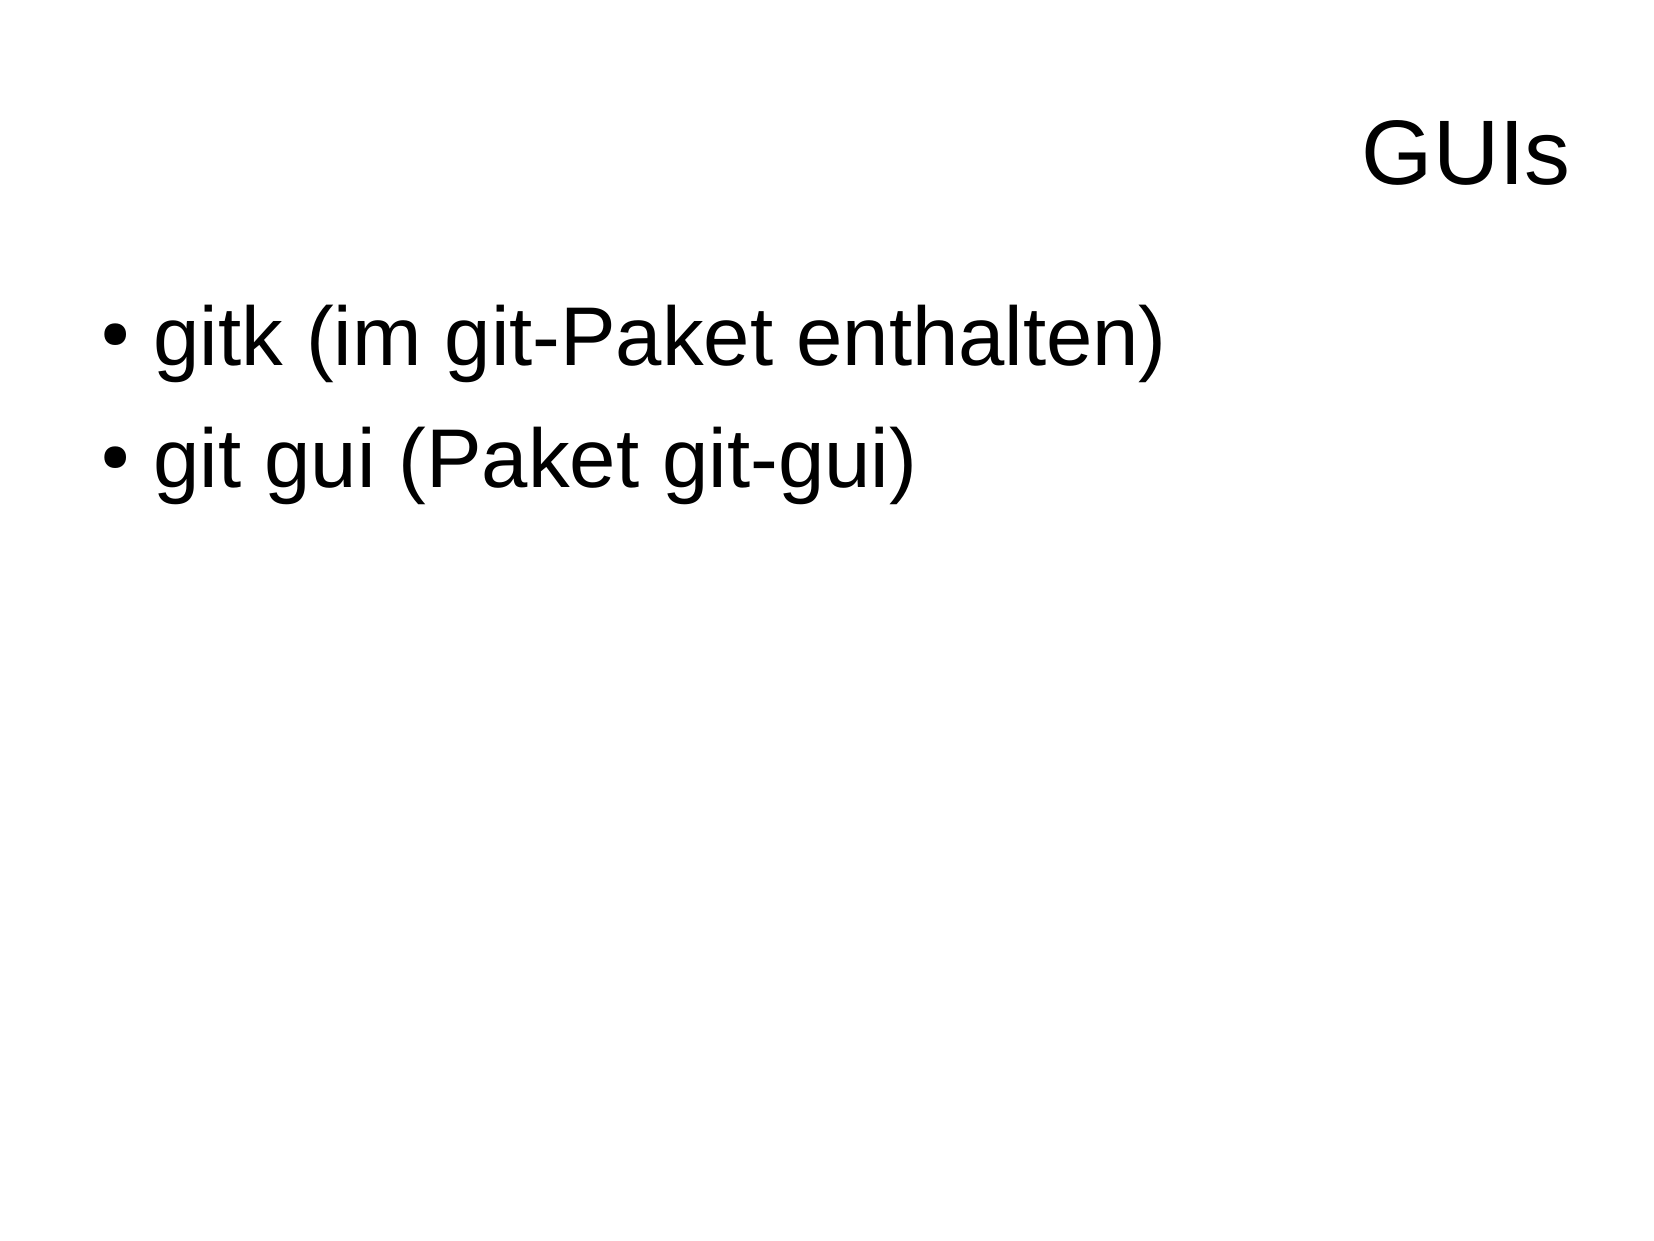

# GUIs
gitk (im git-Paket enthalten)
git gui (Paket git-gui)